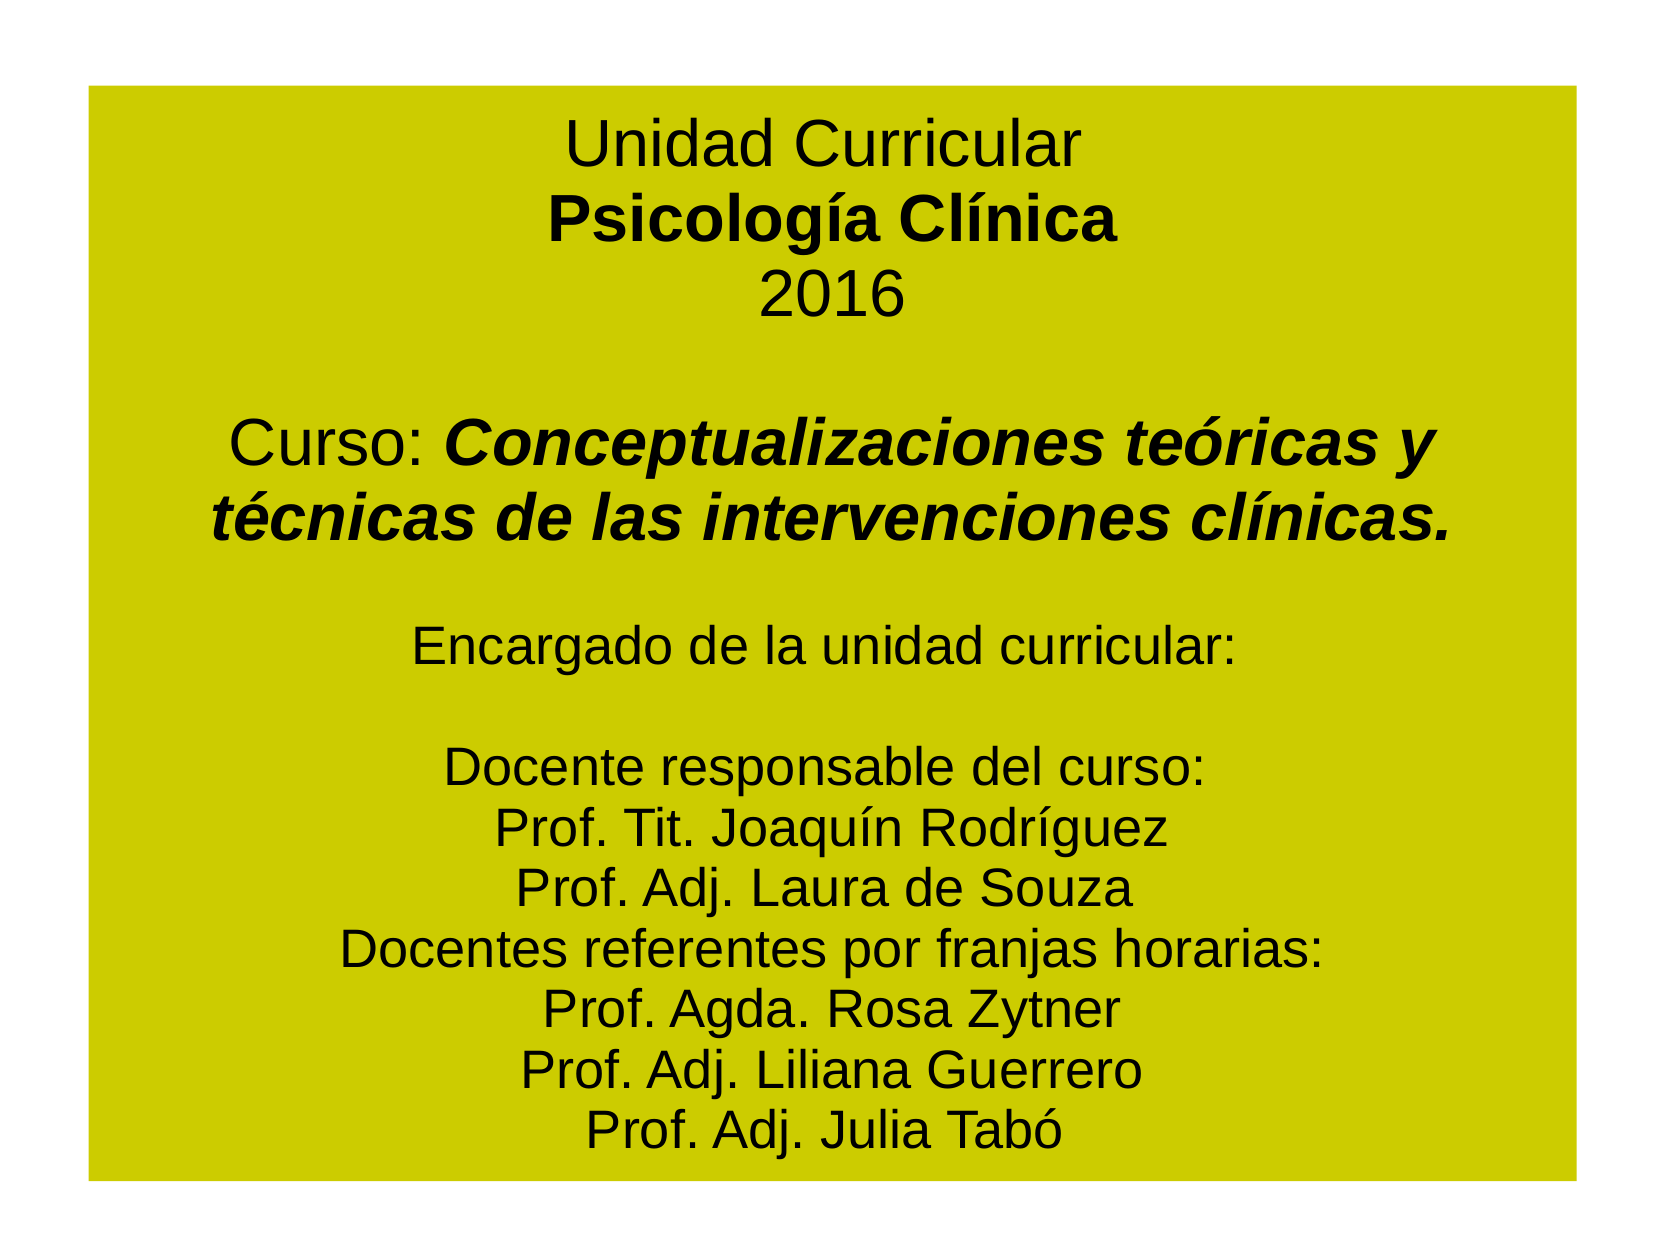

# Unidad Curricular
Psicología Clínica
2016
Curso: Conceptualizaciones teóricas y técnicas de las intervenciones clínicas.
Encargado de la unidad curricular:
Docente responsable del curso:
Prof. Tit. Joaquín Rodríguez
Prof. Adj. Laura de Souza
Docentes referentes por franjas horarias:
Prof. Agda. Rosa Zytner
Prof. Adj. Liliana Guerrero
Prof. Adj. Julia Tabó